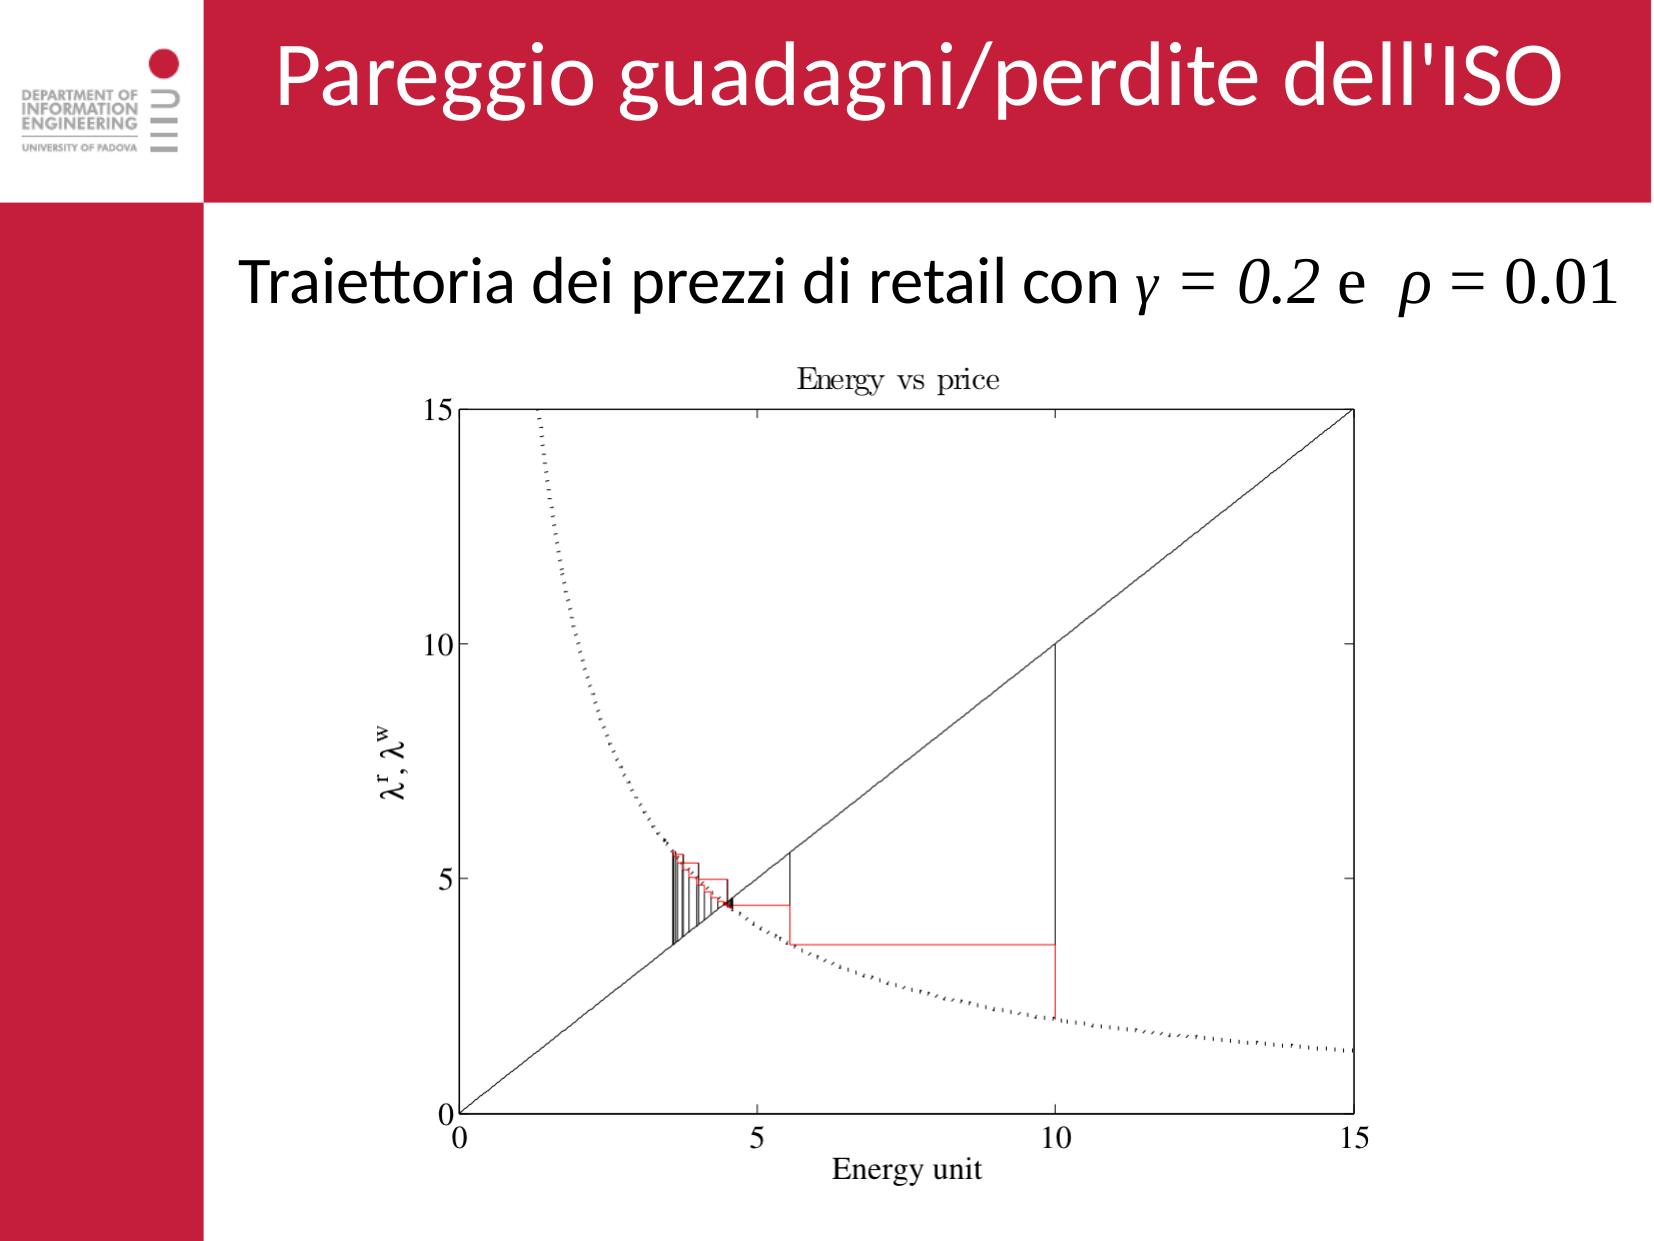

Pareggio guadagni/perdite dell'ISO
Traiettoria dei prezzi di retail con γ = 0.2 e ρ = 0.01